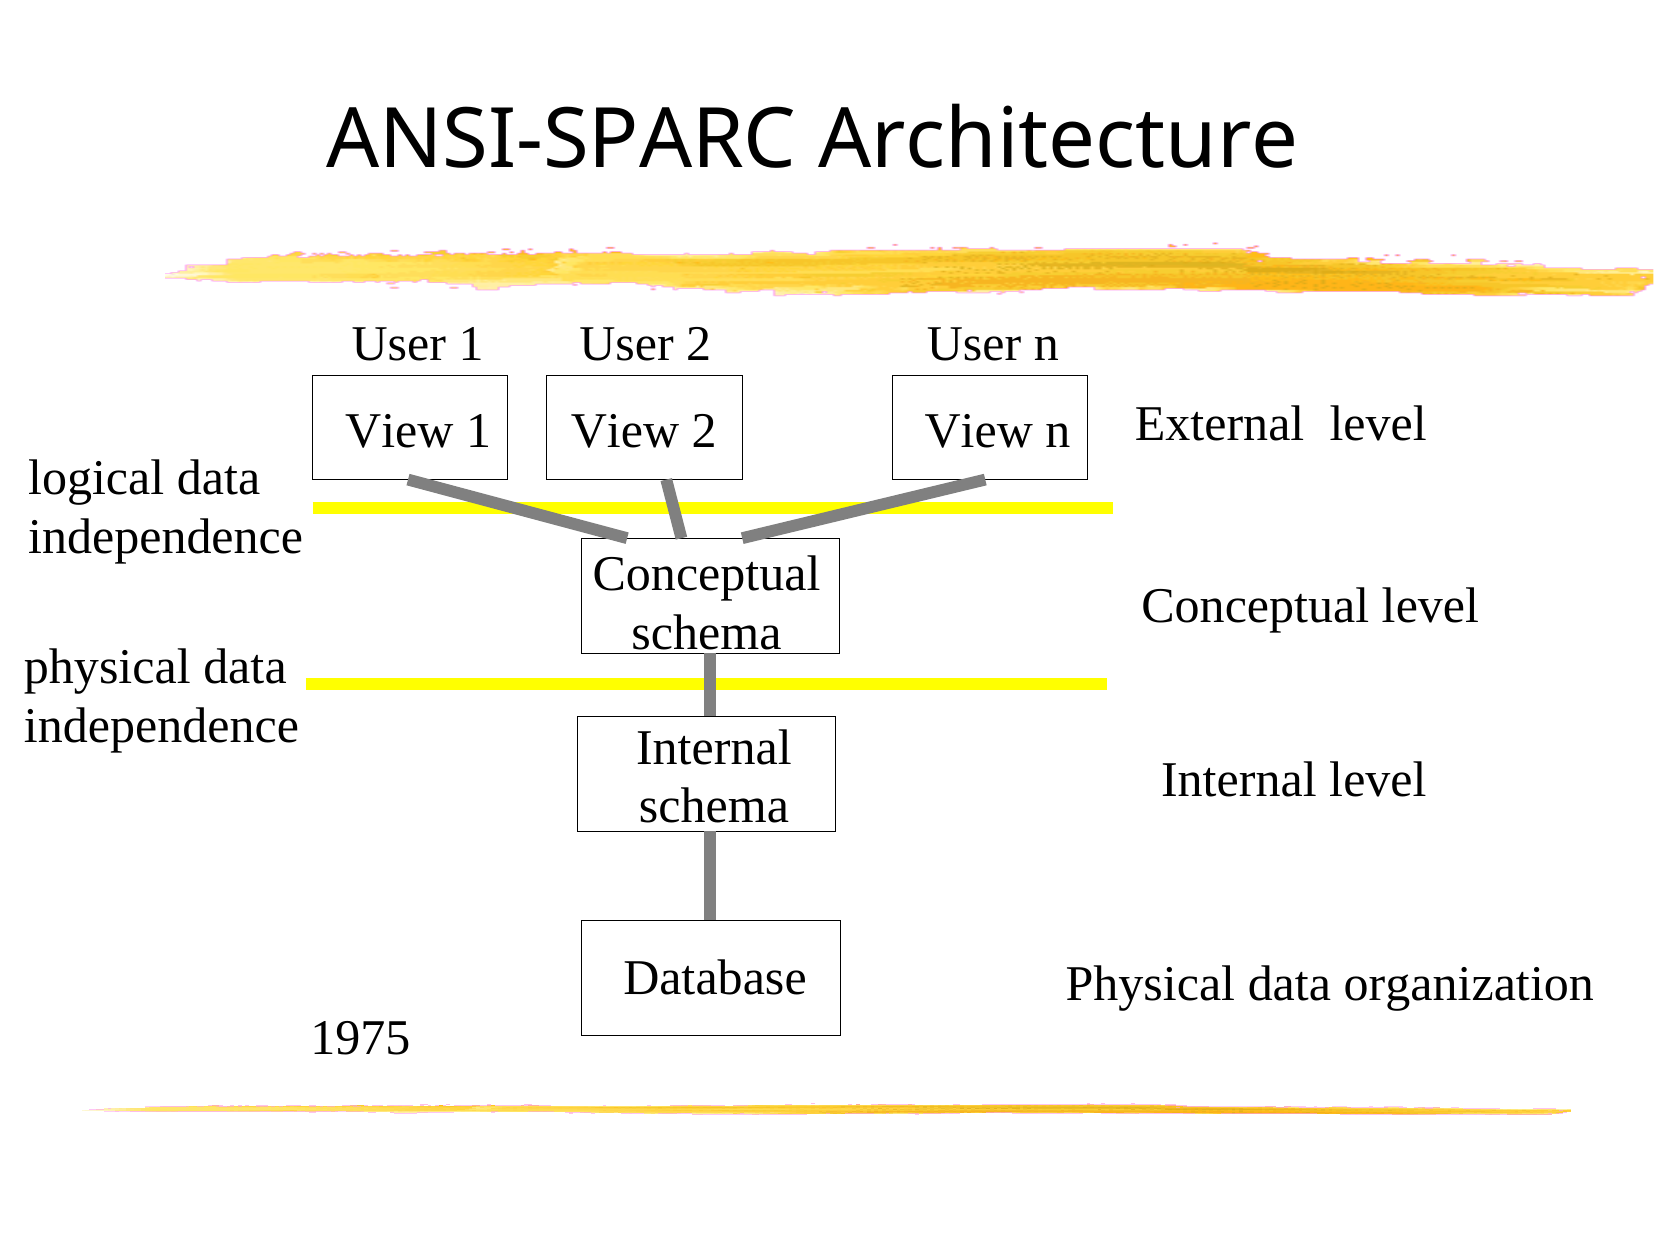

# ANSI-SPARC Architecture
User 1
User 2
User n
External level
View 1
View 2
View n
logical data
independence
Conceptual
schema
Conceptual level
physical data
independence
Internal
schema
Internal level
Database
Physical data organization
1975